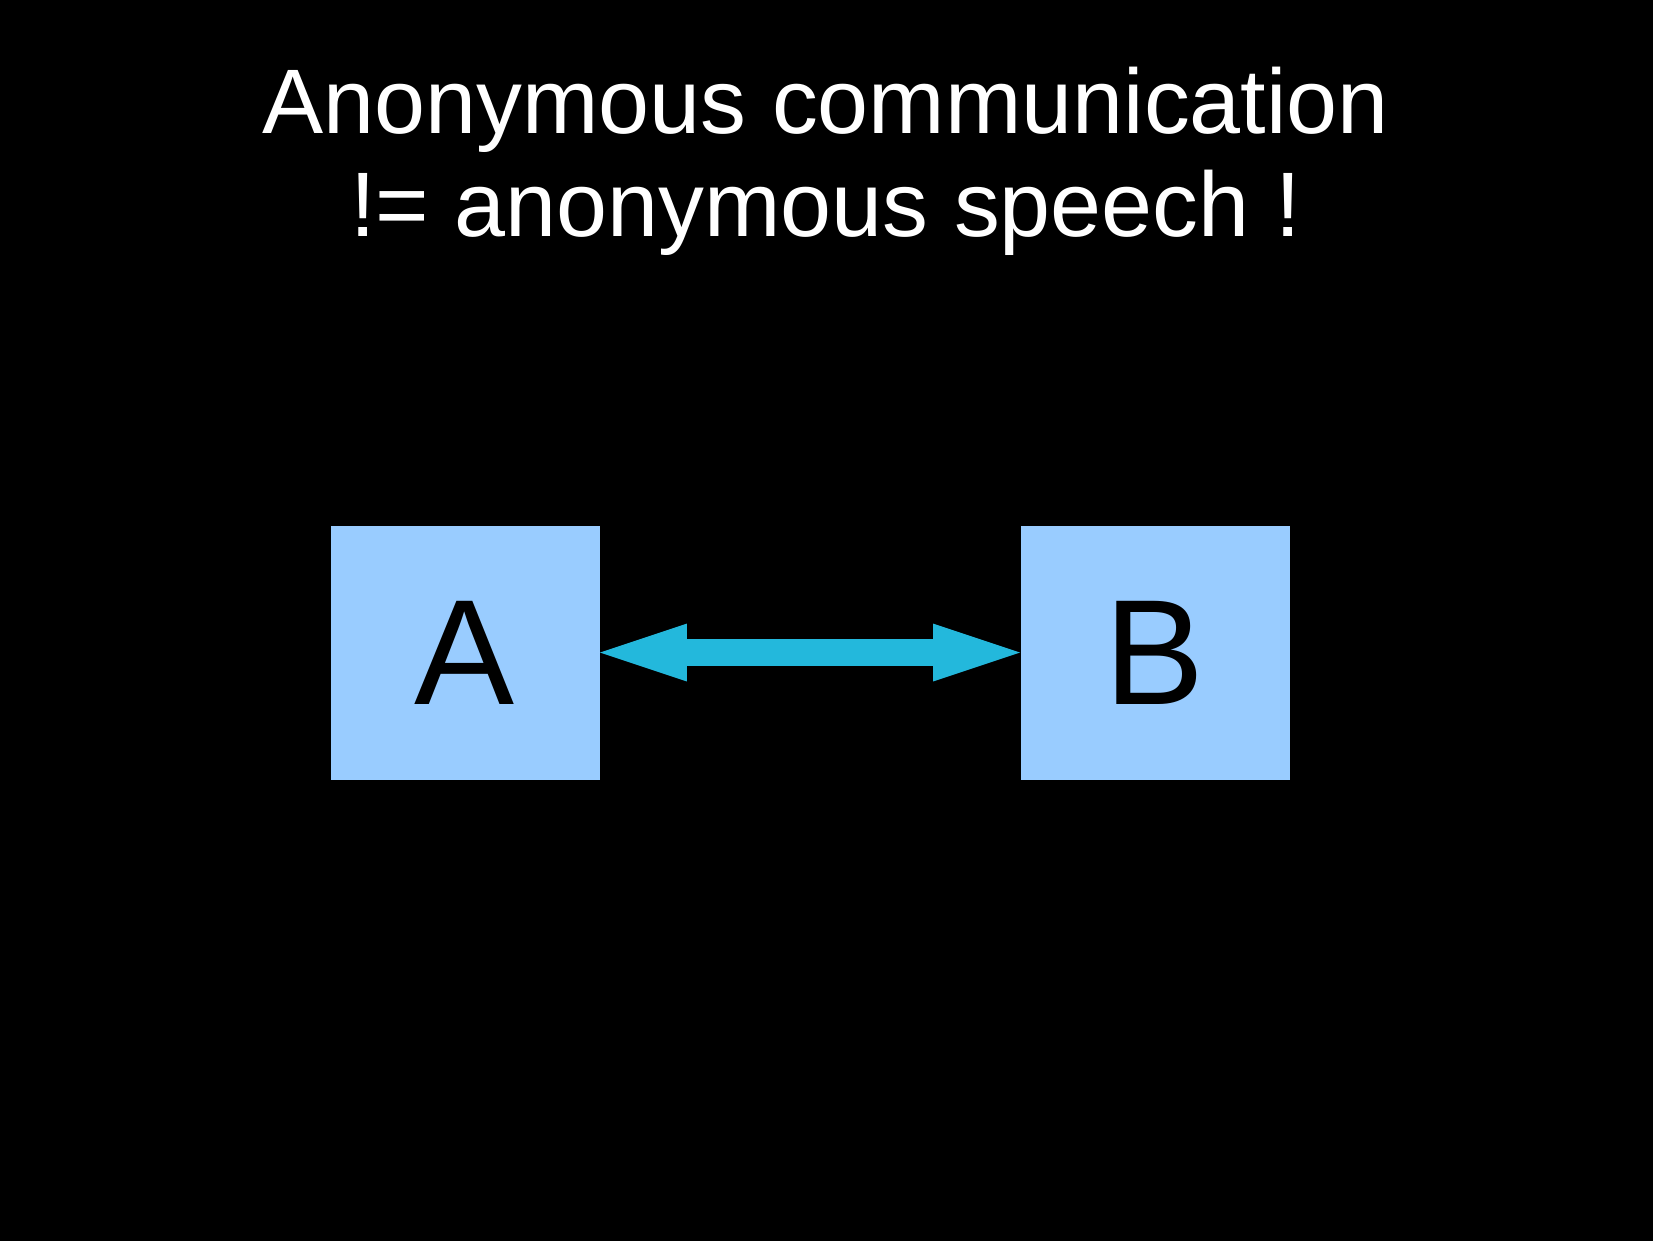

# Anonymous communication != anonymous speech !
A
B